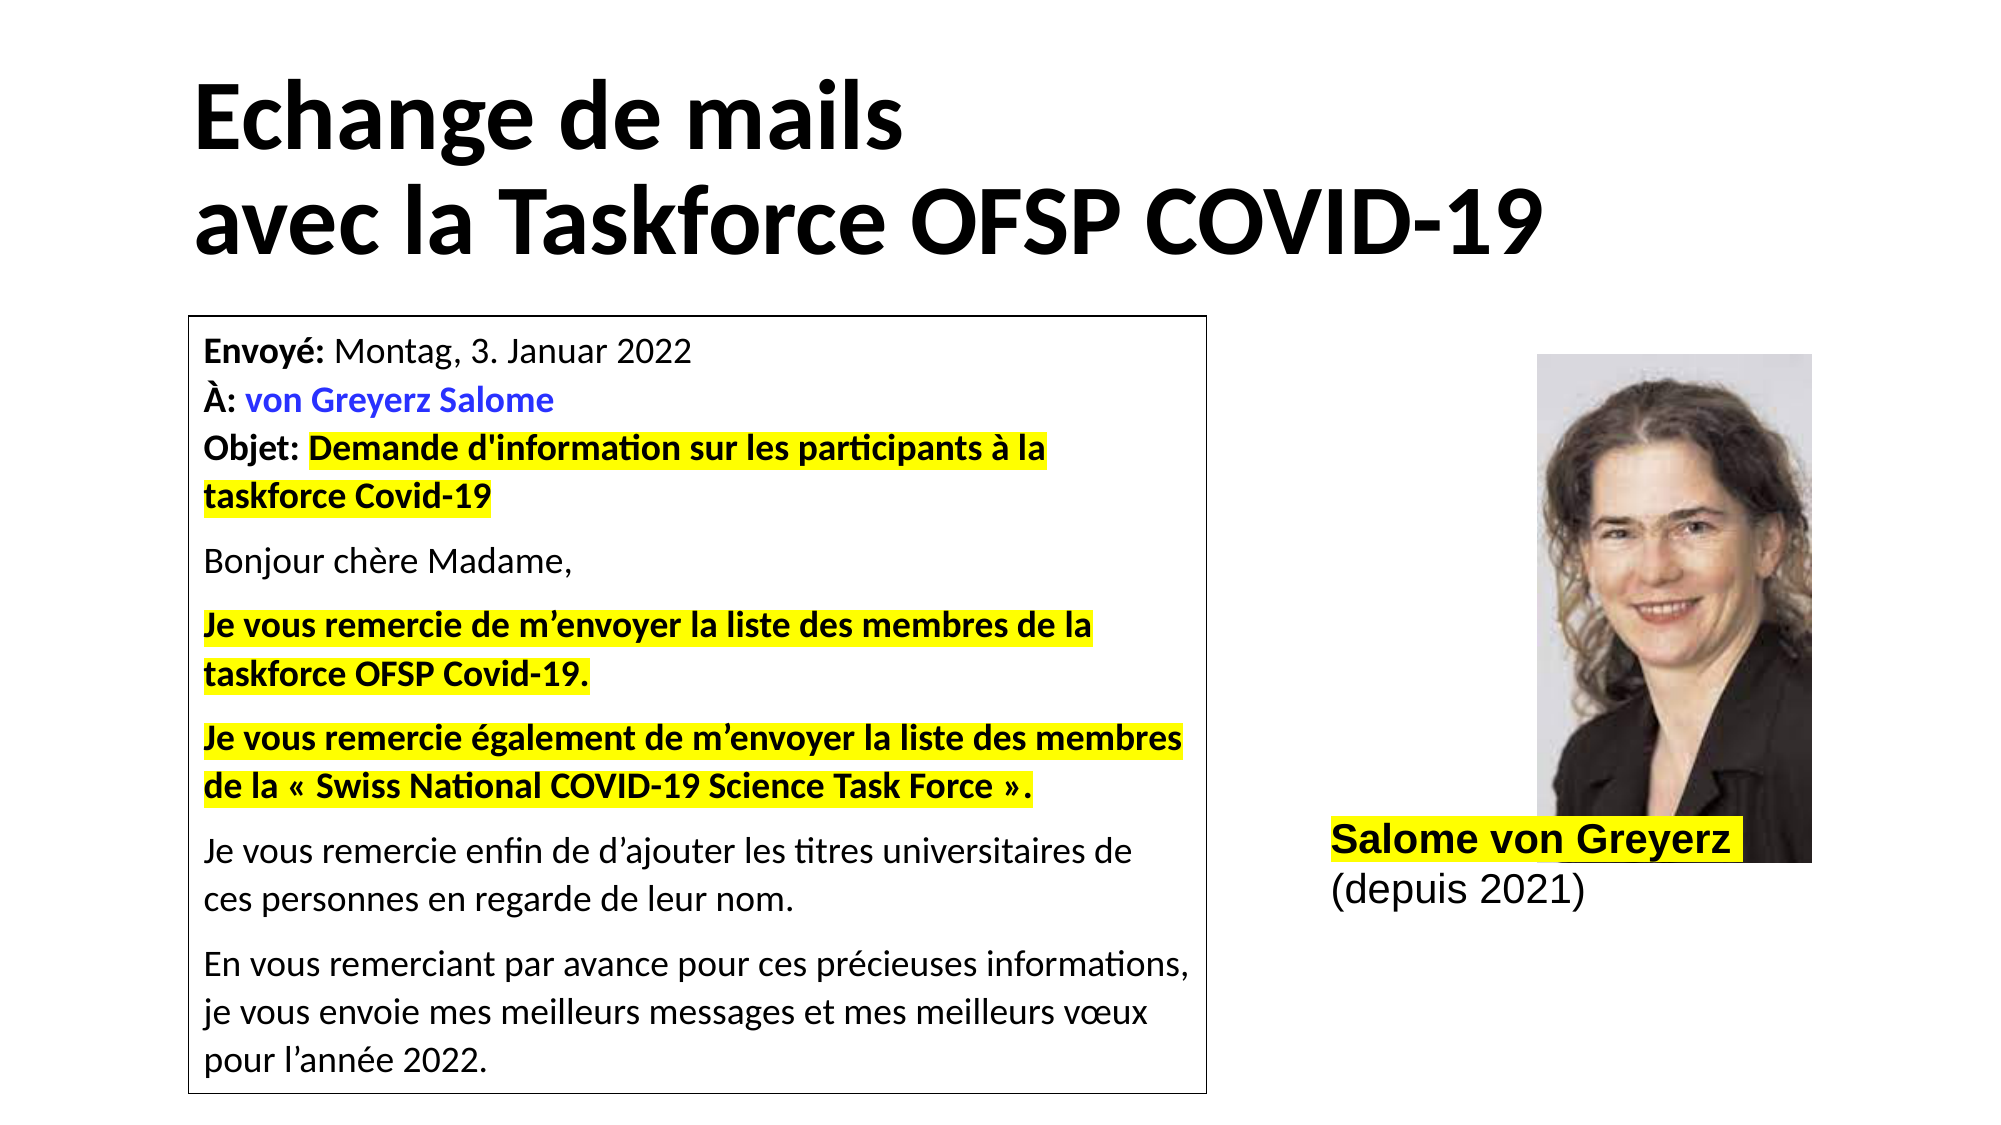

Echange de mails
avec la Taskforce OFSP COVID-19
Envoyé: Montag, 3. Januar 2022
À: von Greyerz Salome
Objet: Demande d'information sur les participants à la taskforce Covid-19
Bonjour chère Madame,
Je vous remercie de m’envoyer la liste des membres de la taskforce OFSP Covid-19.
Je vous remercie également de m’envoyer la liste des membres de la « Swiss National COVID-19 Science Task Force ».
Je vous remercie enfin de d’ajouter les titres universitaires de ces personnes en regarde de leur nom.
En vous remerciant par avance pour ces précieuses informations, je vous envoie mes meilleurs messages et mes meilleurs vœux pour l’année 2022.
Salome von Greyerz
(depuis 2021)